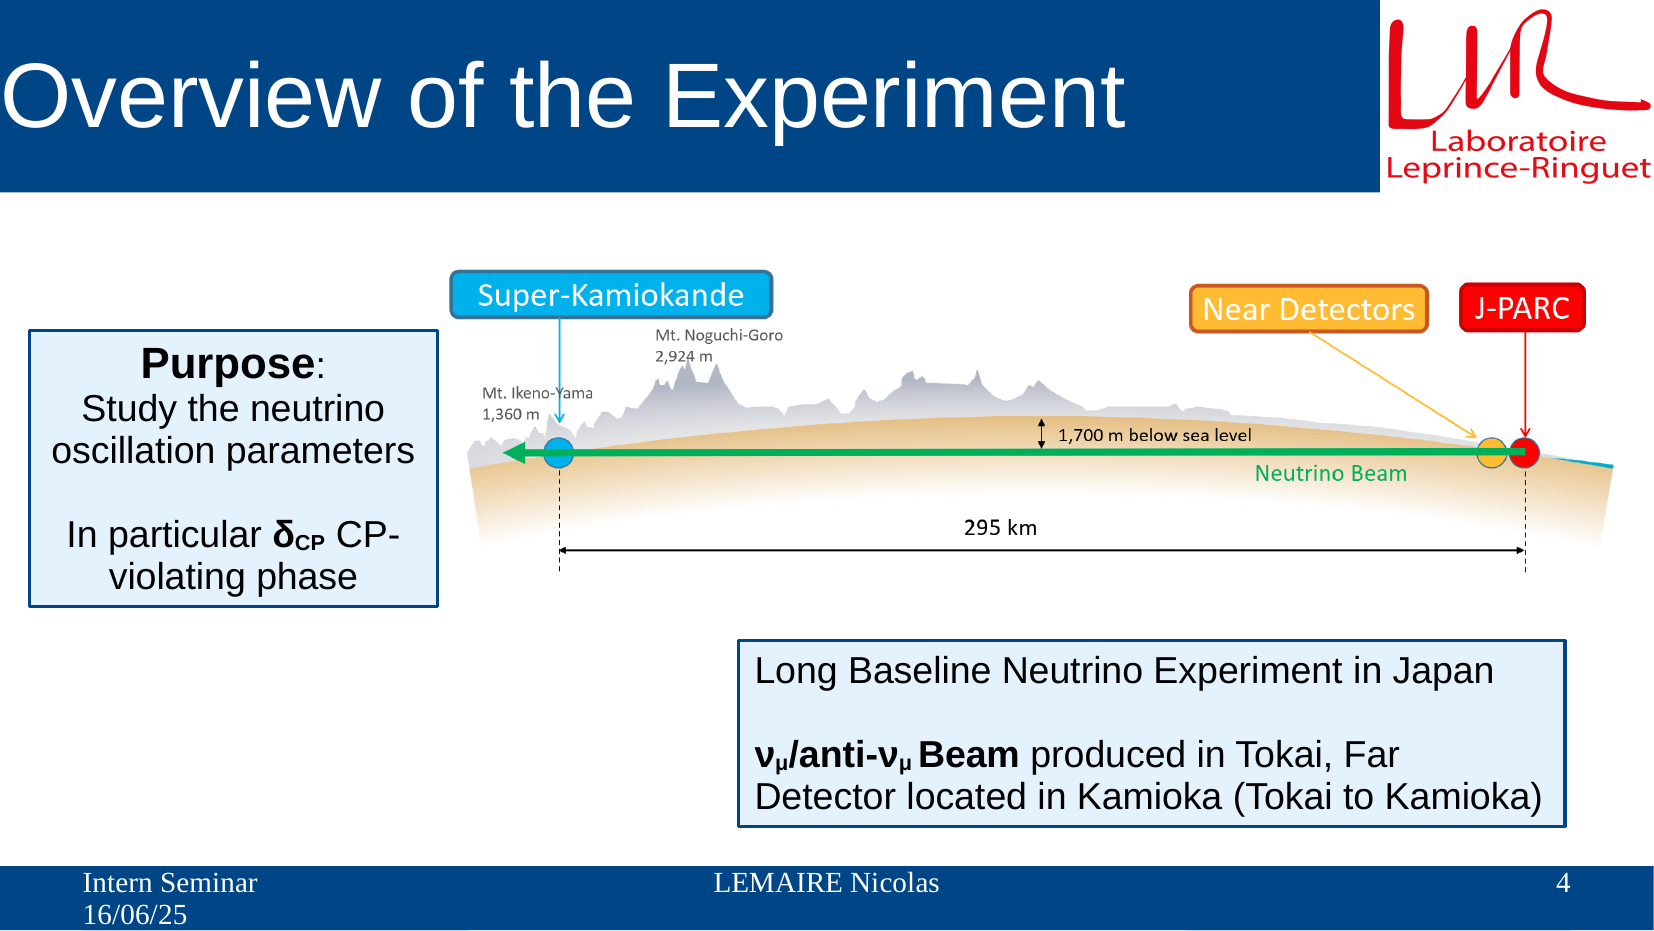

# Overview of the Experiment
Purpose:
Study the neutrino oscillation parameters
In particular δCP CP-violating phase
Long Baseline Neutrino Experiment in Japan
νμ/anti-νμ Beam produced in Tokai, Far Detector located in Kamioka (Tokai to Kamioka)
4